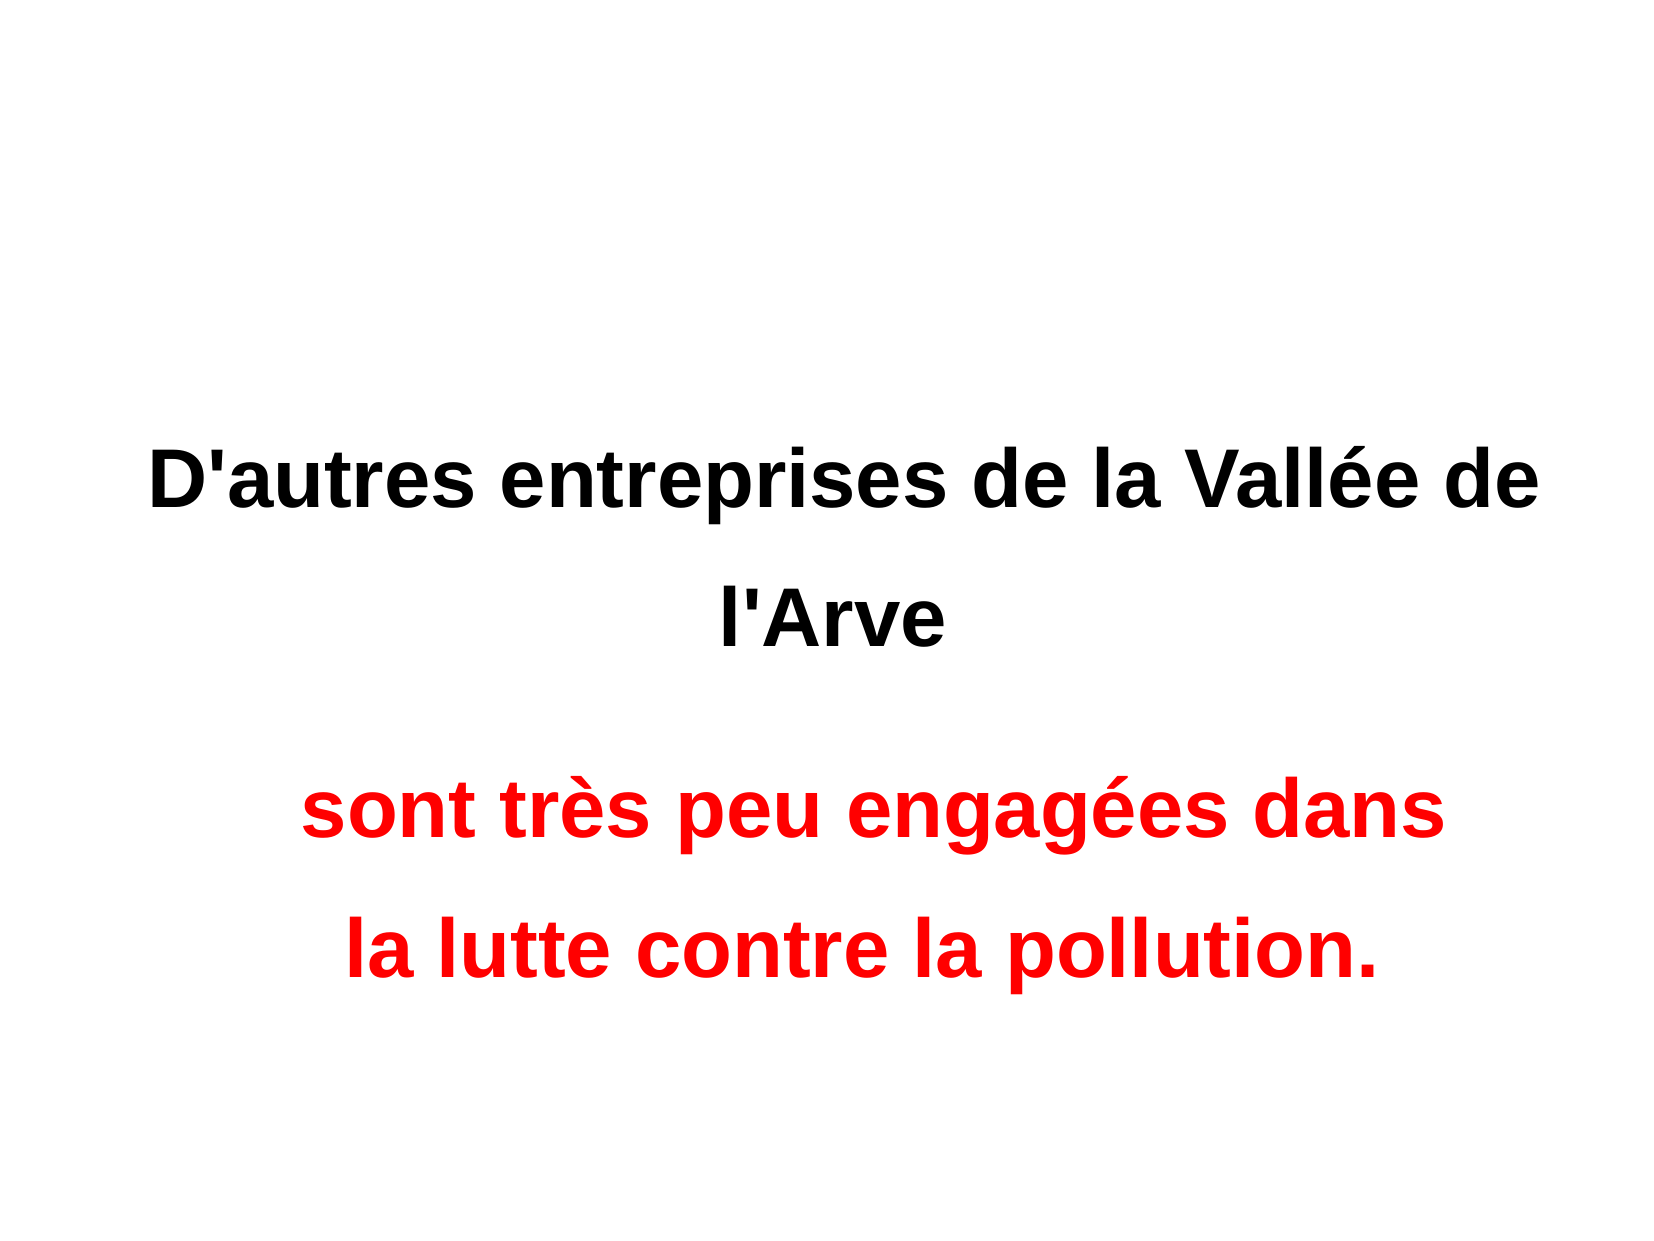

D'autres entreprises de la Vallée de l'Arve
sont très peu engagées dans la lutte contre la pollution.